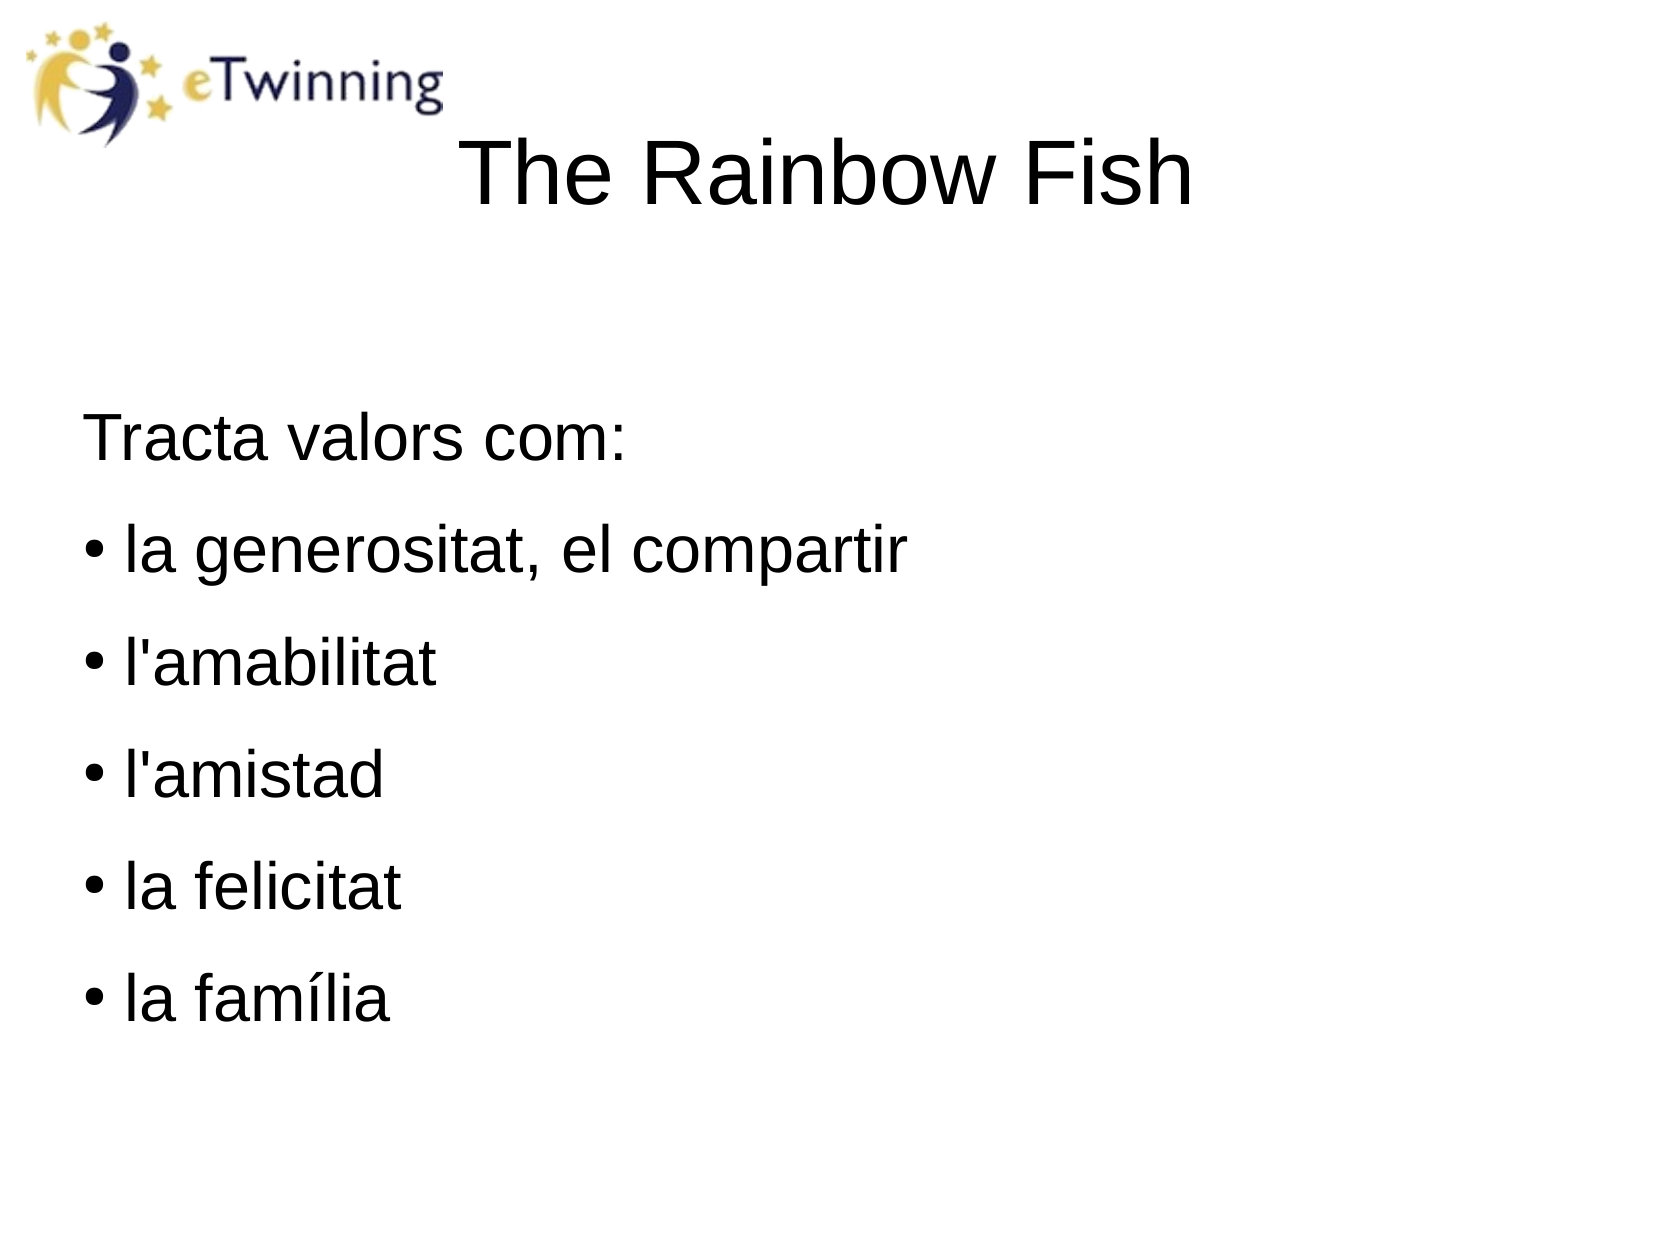

# The Rainbow Fish
Tracta valors com:
 la generositat, el compartir
 l'amabilitat
 l'amistad
 la felicitat
 la família